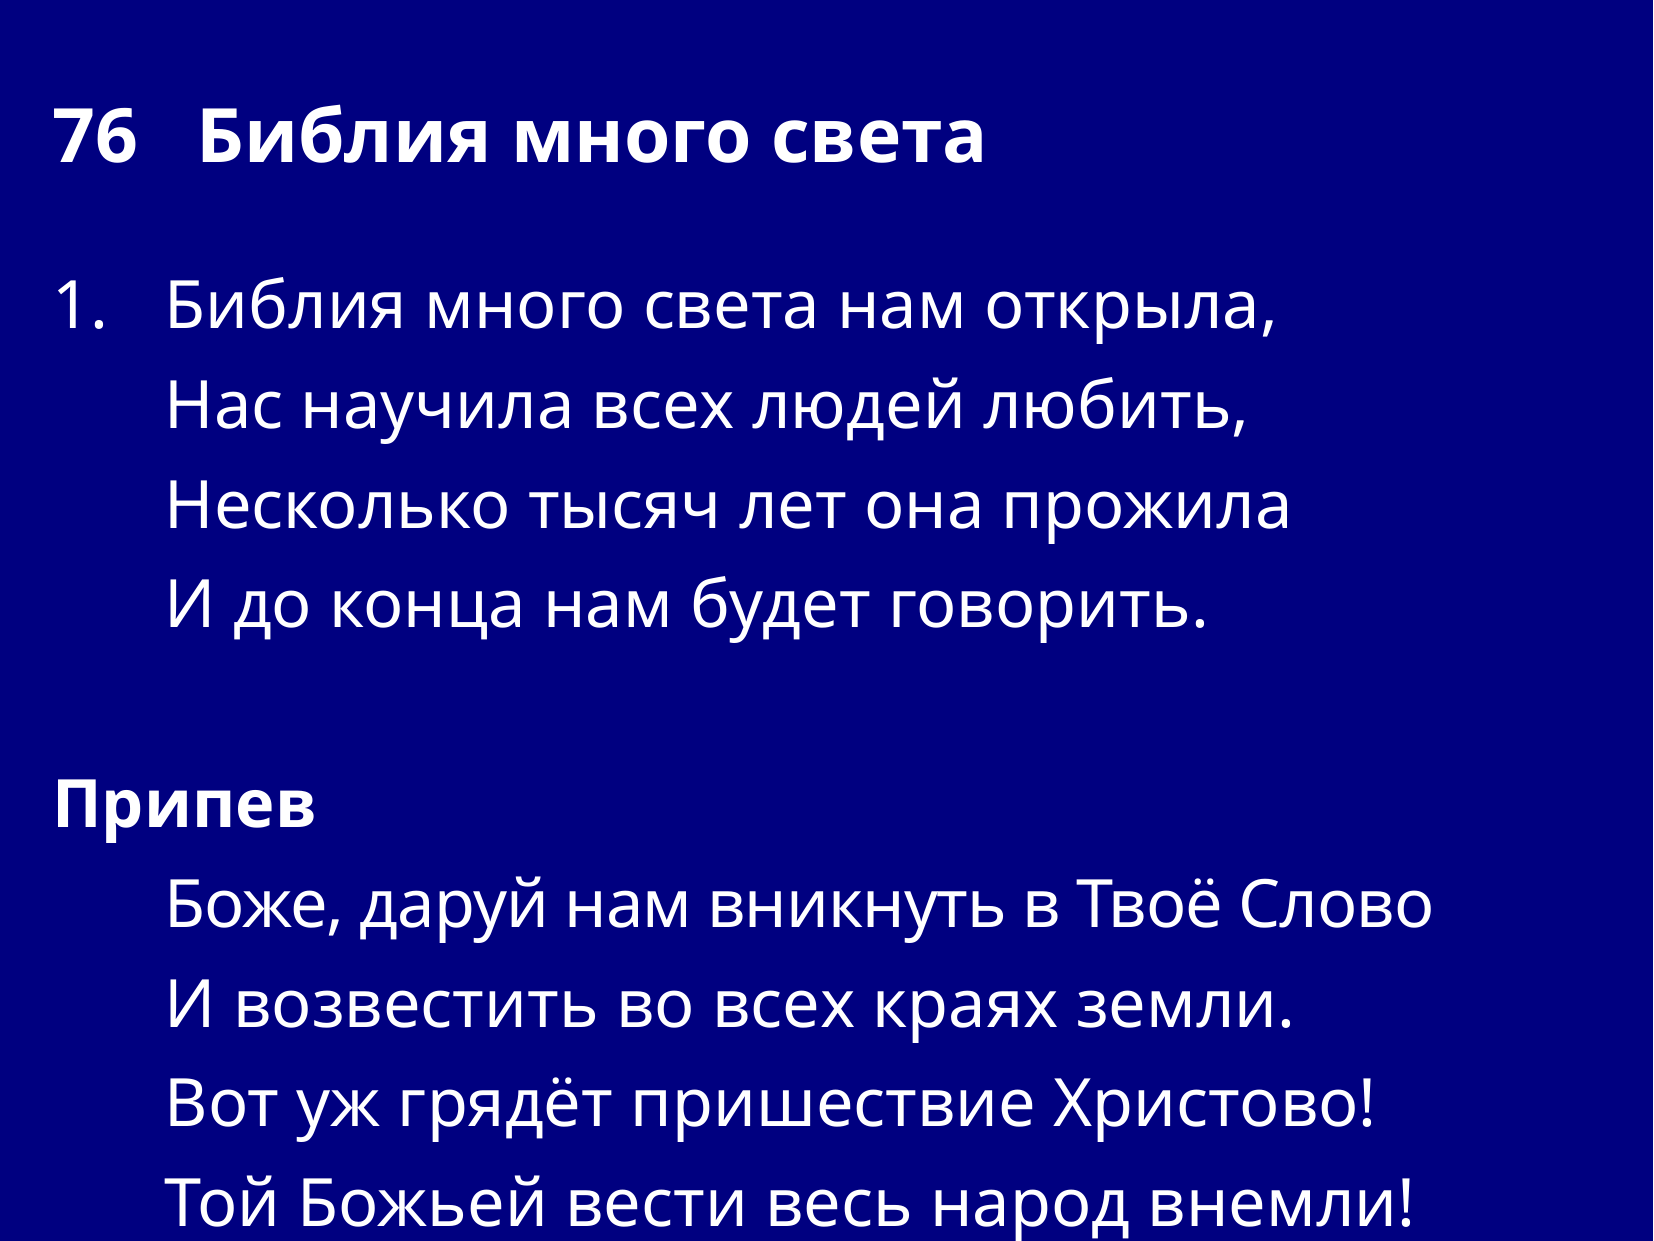

76 Библия много света
1.	Библия много света нам открыла,
	Нас научила всех людей любить,
	Несколько тысяч лет она прожила
	И до конца нам будет говорить.
Припев
	Боже, даруй нам вникнуть в Твоё Слово
	И возвестить во всех краях земли.
	Вот уж грядёт пришествие Христово!
	Той Божьей вести весь народ внемли!